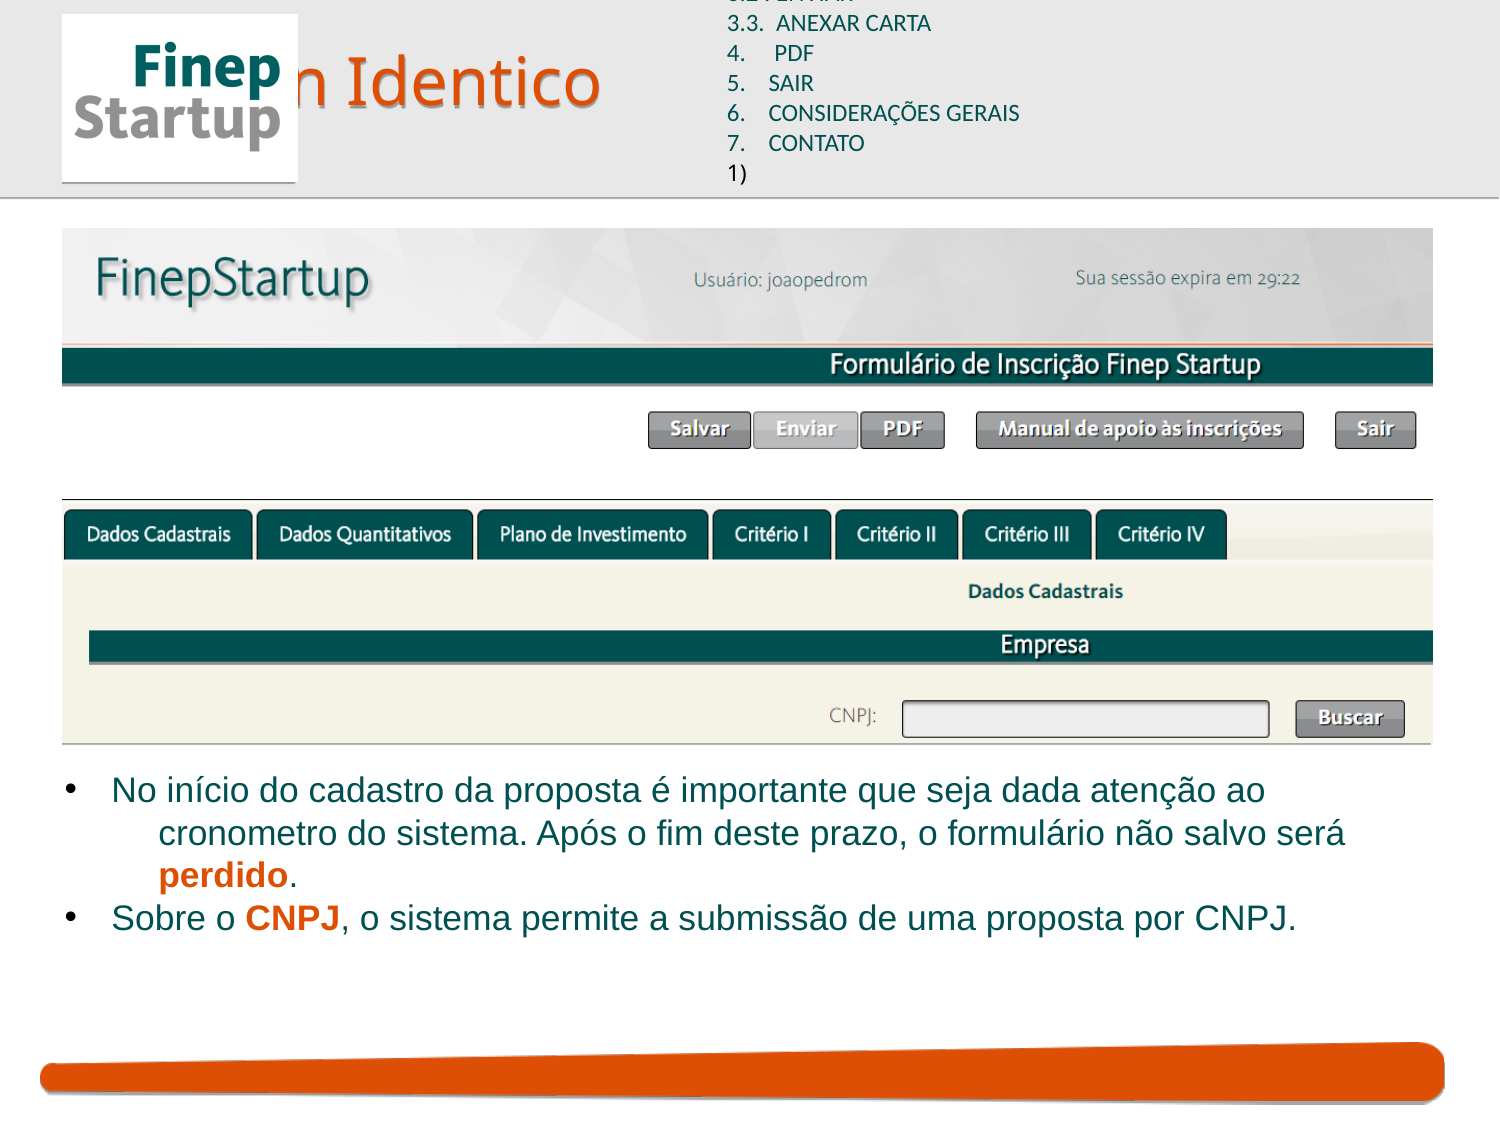

1. 1º ACESSO
2. CADASTRO
3. BOTÕES DO FORMULÁRIO
3.1. SALVAR
3.2 . ENVIAR
3.3. ANEXAR CARTA
4. PDF
5. SAIR
6. CONSIDERAÇÕES GERAIS
7. CONTATO
# 2. Login Identico
No início do cadastro da proposta é importante que seja dada atenção ao cronometro do sistema. Após o fim deste prazo, o formulário não salvo será perdido.
Sobre o CNPJ, o sistema permite a submissão de uma proposta por CNPJ.